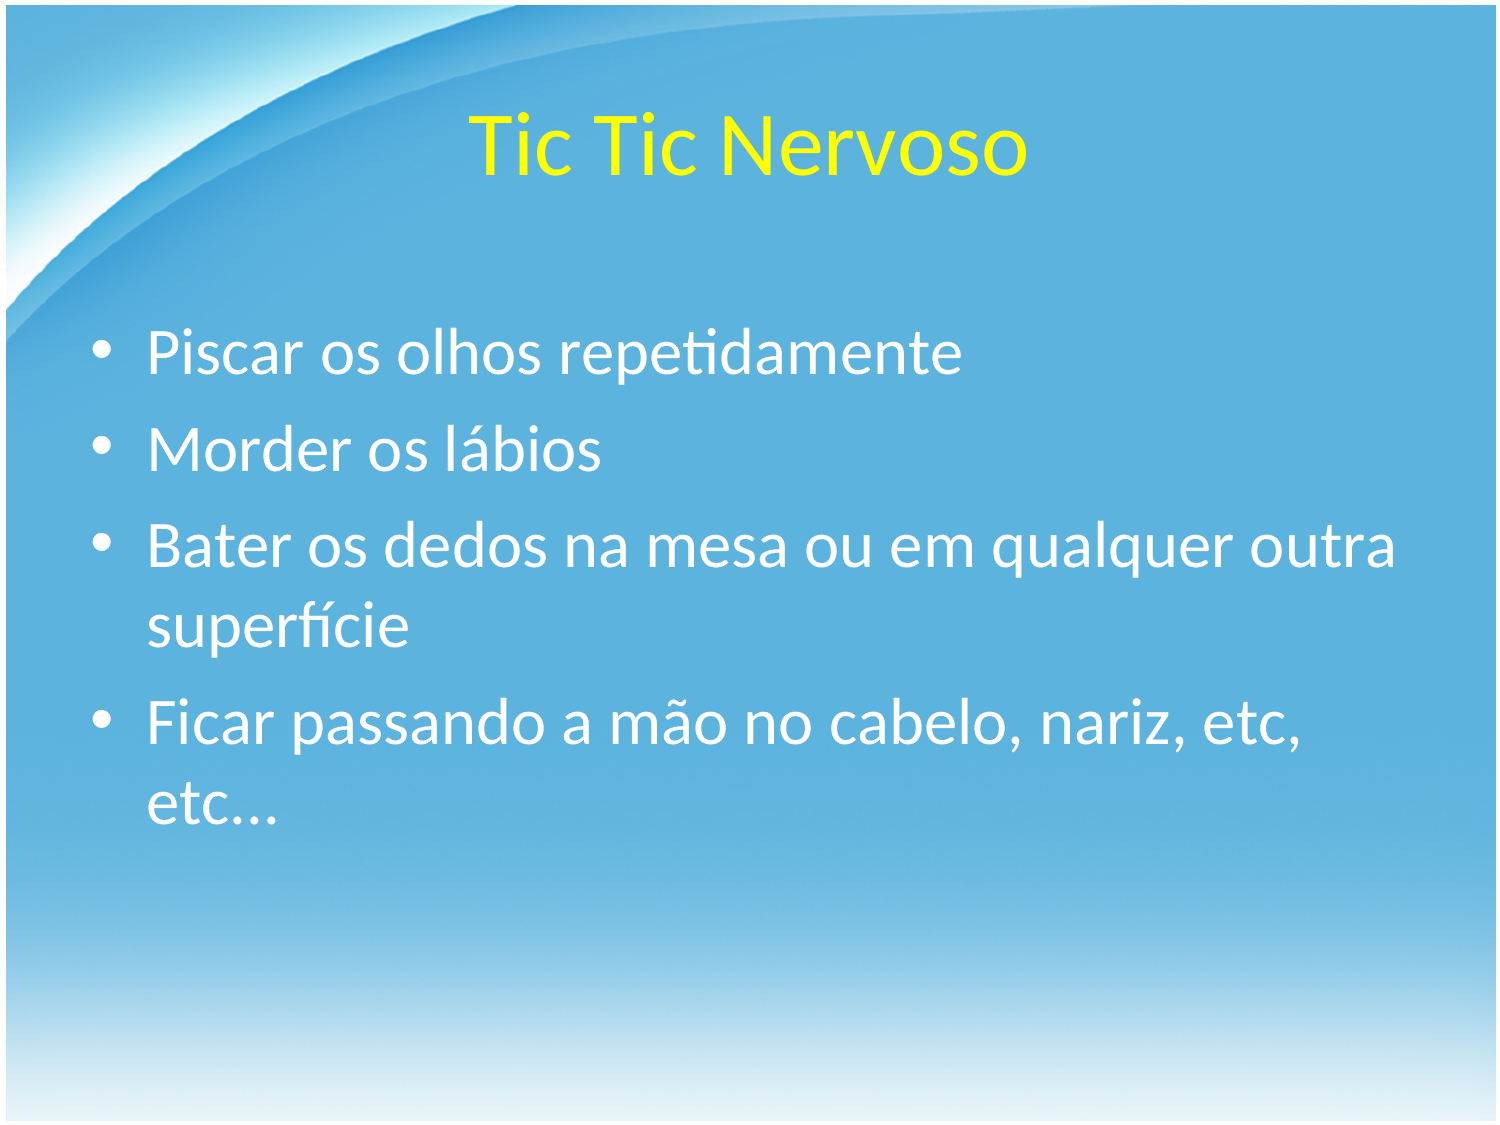

# Tic Tic Nervoso
Piscar os olhos repetidamente
Morder os lábios
Bater os dedos na mesa ou em qualquer outra superfície
Ficar passando a mão no cabelo, nariz, etc, etc...